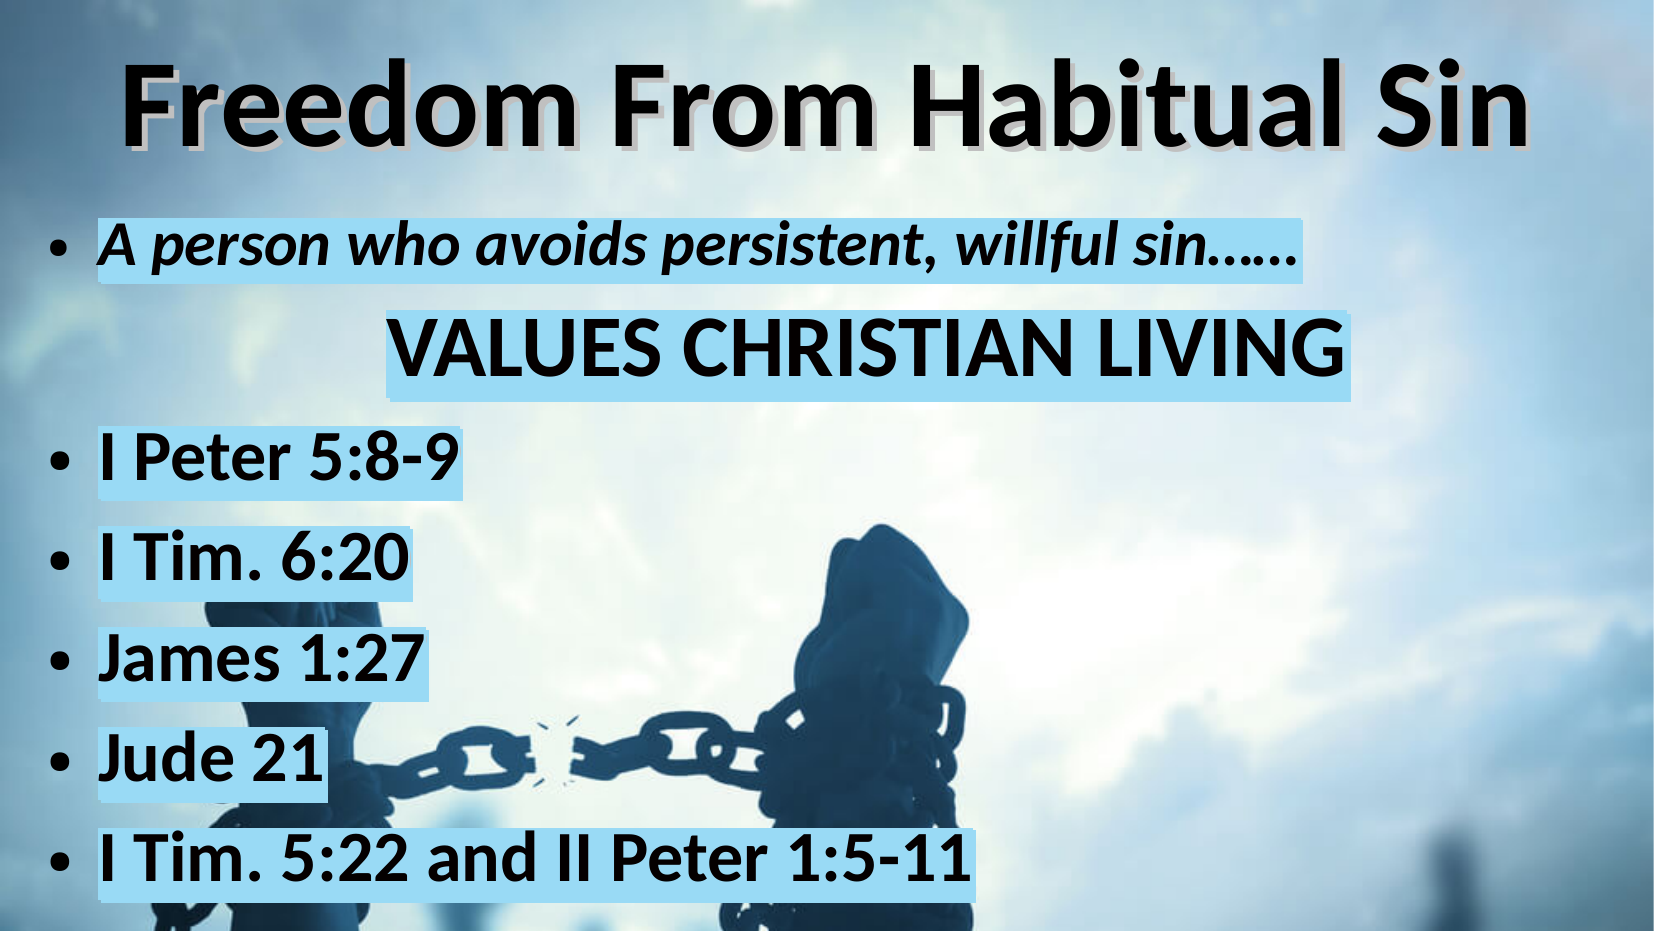

# Freedom From Habitual Sin
A person who avoids persistent, willful sin……
VALUES CHRISTIAN LIVING
I Peter 5:8-9
I Tim. 6:20
James 1:27
Jude 21
I Tim. 5:22 and II Peter 1:5-11